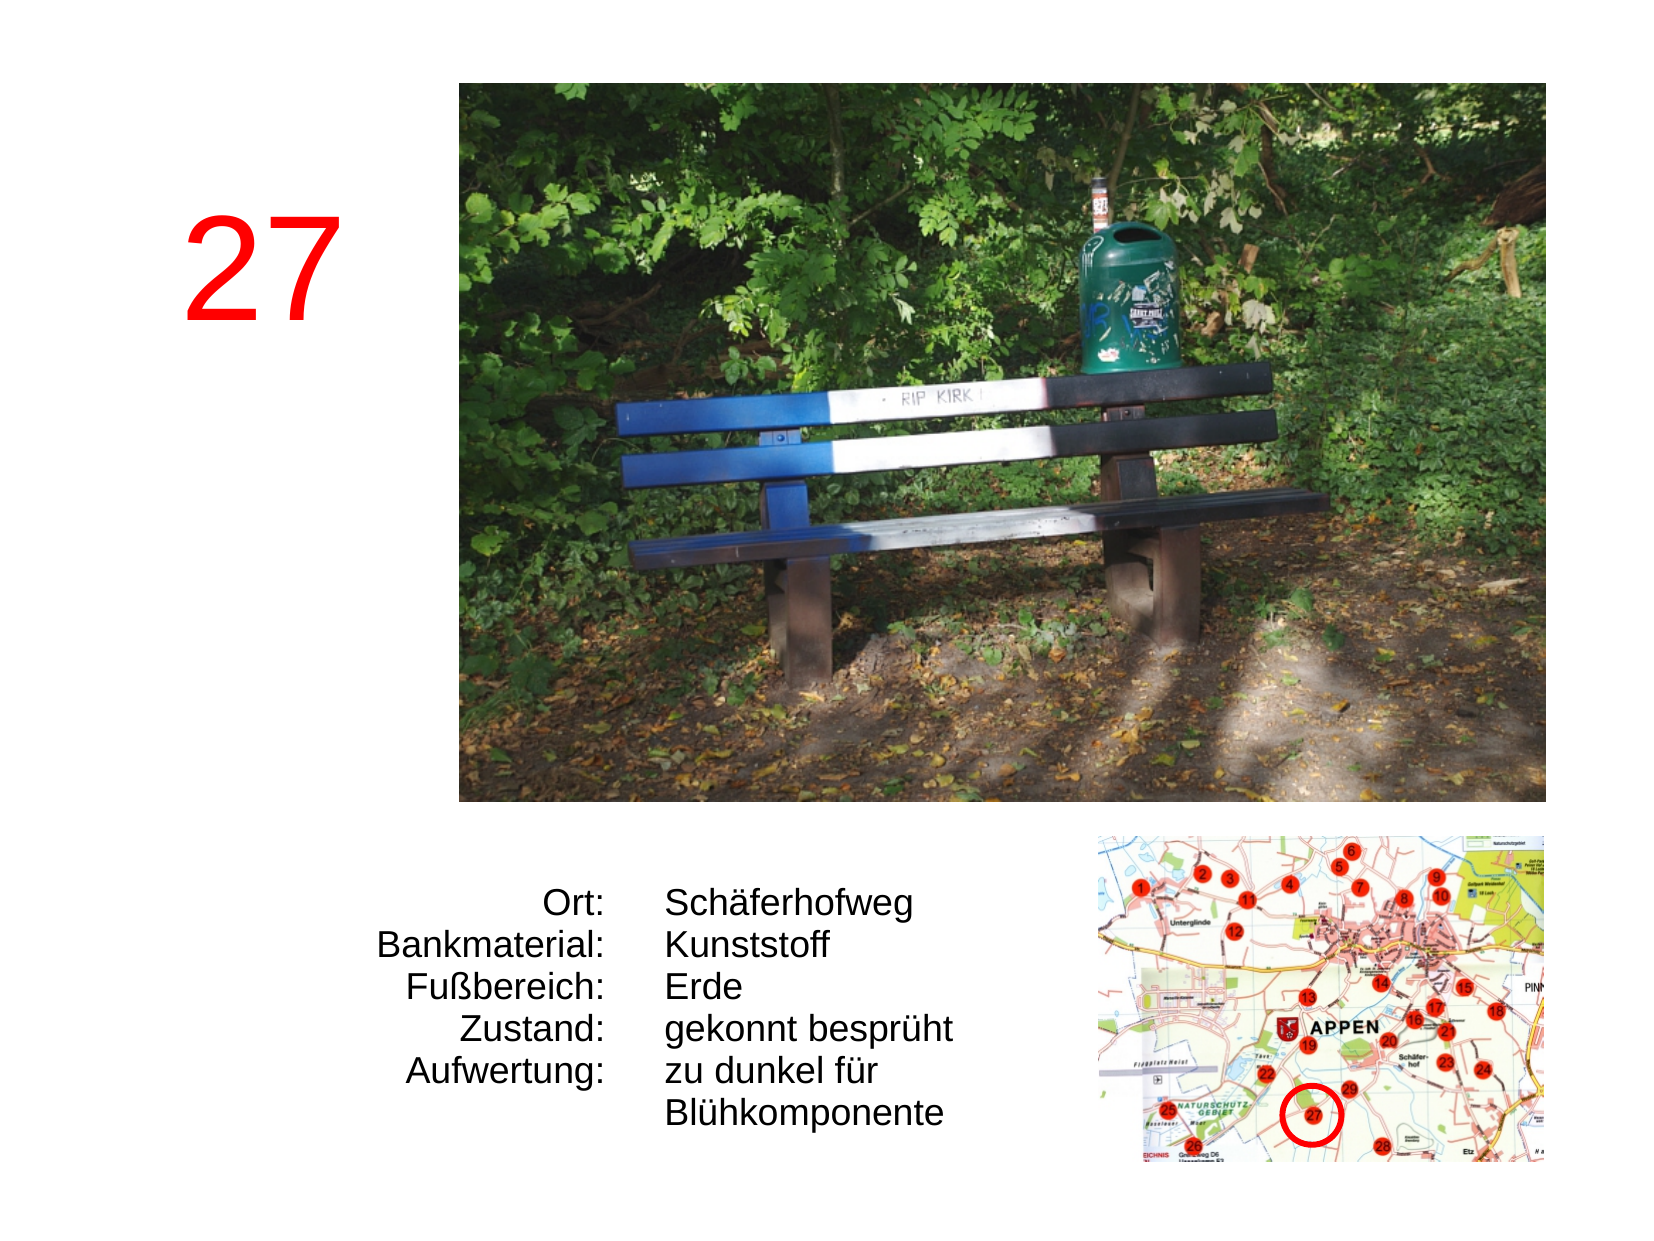

27
IMGP7876rNr27.jpg
	Ort:		Schäferhofweg
	Bankmaterial:		Kunststoff
	Fußbereich:		Erde
	Zustand:		gekonnt besprüht
	Aufwertung:		zu dunkel für
			Blühkomponente